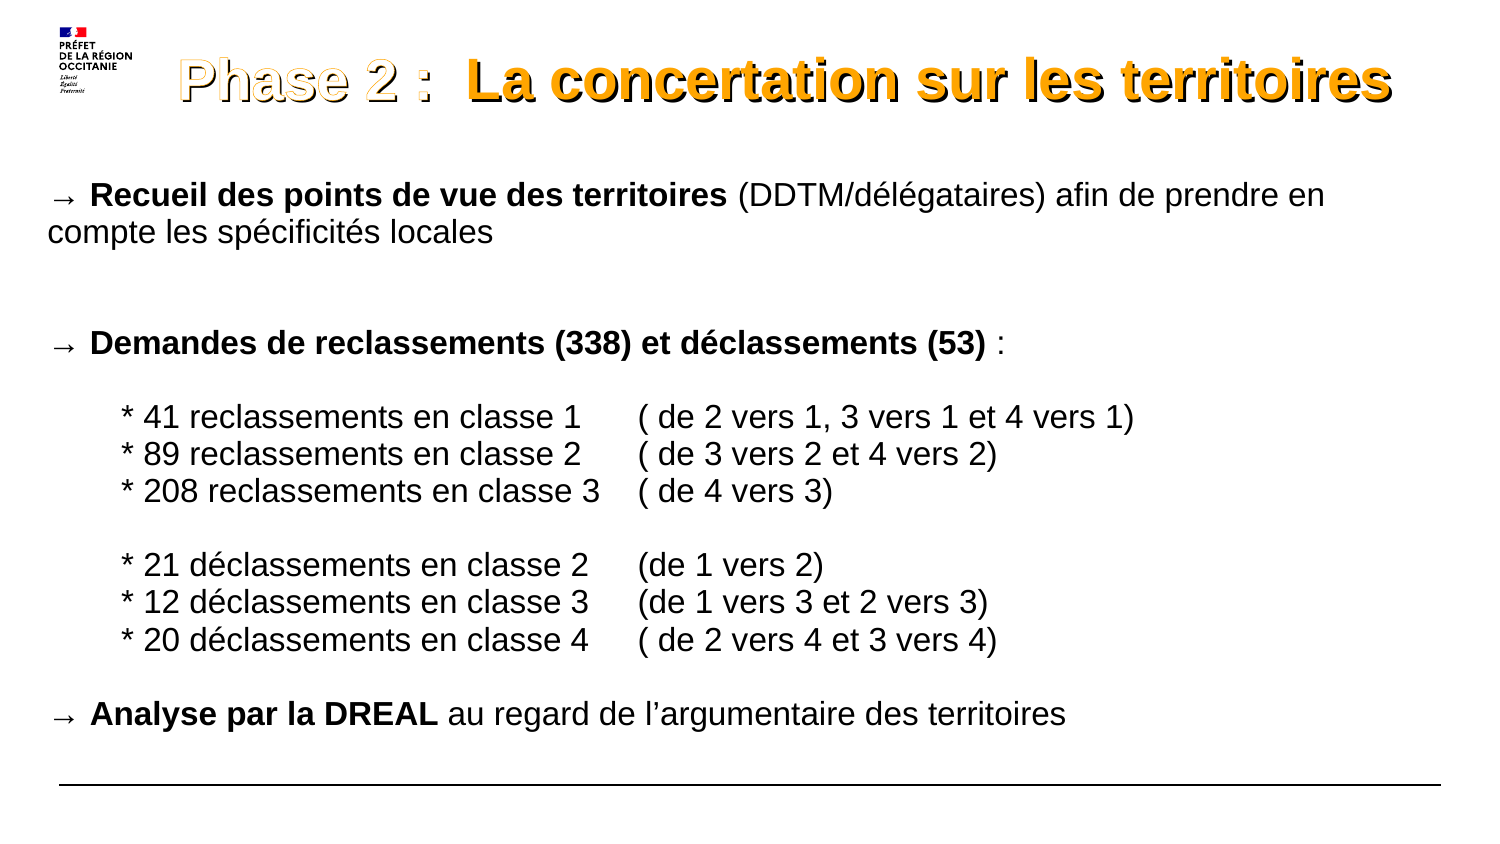

Phase 2 : La concertation sur les territoires
# → Recueil des points de vue des territoires (DDTM/délégataires) afin de prendre en compte les spécificités locales → Demandes de reclassements (338) et déclassements (53) : * 41 reclassements en classe 1 	( de 2 vers 1, 3 vers 1 et 4 vers 1) * 89 reclassements en classe 2 	( de 3 vers 2 et 4 vers 2) * 208 reclassements en classe 3 	( de 4 vers 3) * 21 déclassements en classe 2	(de 1 vers 2) * 12 déclassements en classe 3	(de 1 vers 3 et 2 vers 3) * 20 déclassements en classe 4	( de 2 vers 4 et 3 vers 4) → Analyse par la DREAL au regard de l’argumentaire des territoires